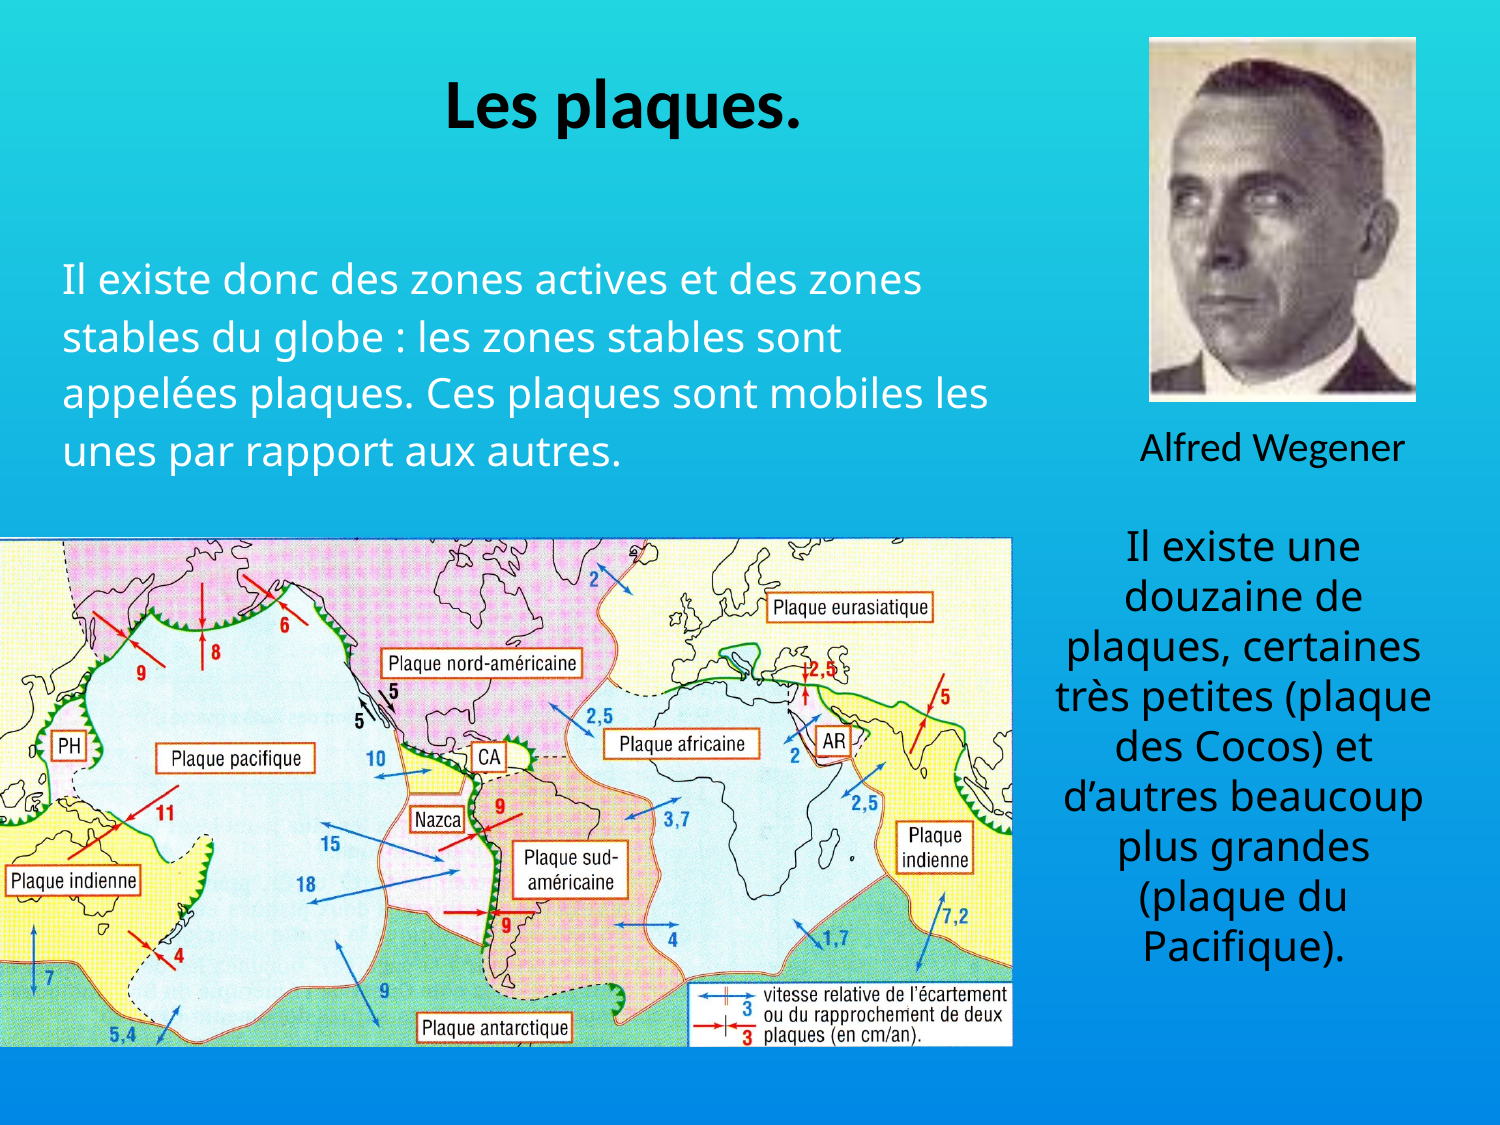

# Les plaques.
Il existe donc des zones actives et des zones stables du globe : les zones stables sont appelées plaques. Ces plaques sont mobiles les unes par rapport aux autres.
Alfred Wegener
Il existe une douzaine de plaques, certaines très petites (plaque des Cocos) et d’autres beaucoup plus grandes (plaque du Pacifique).